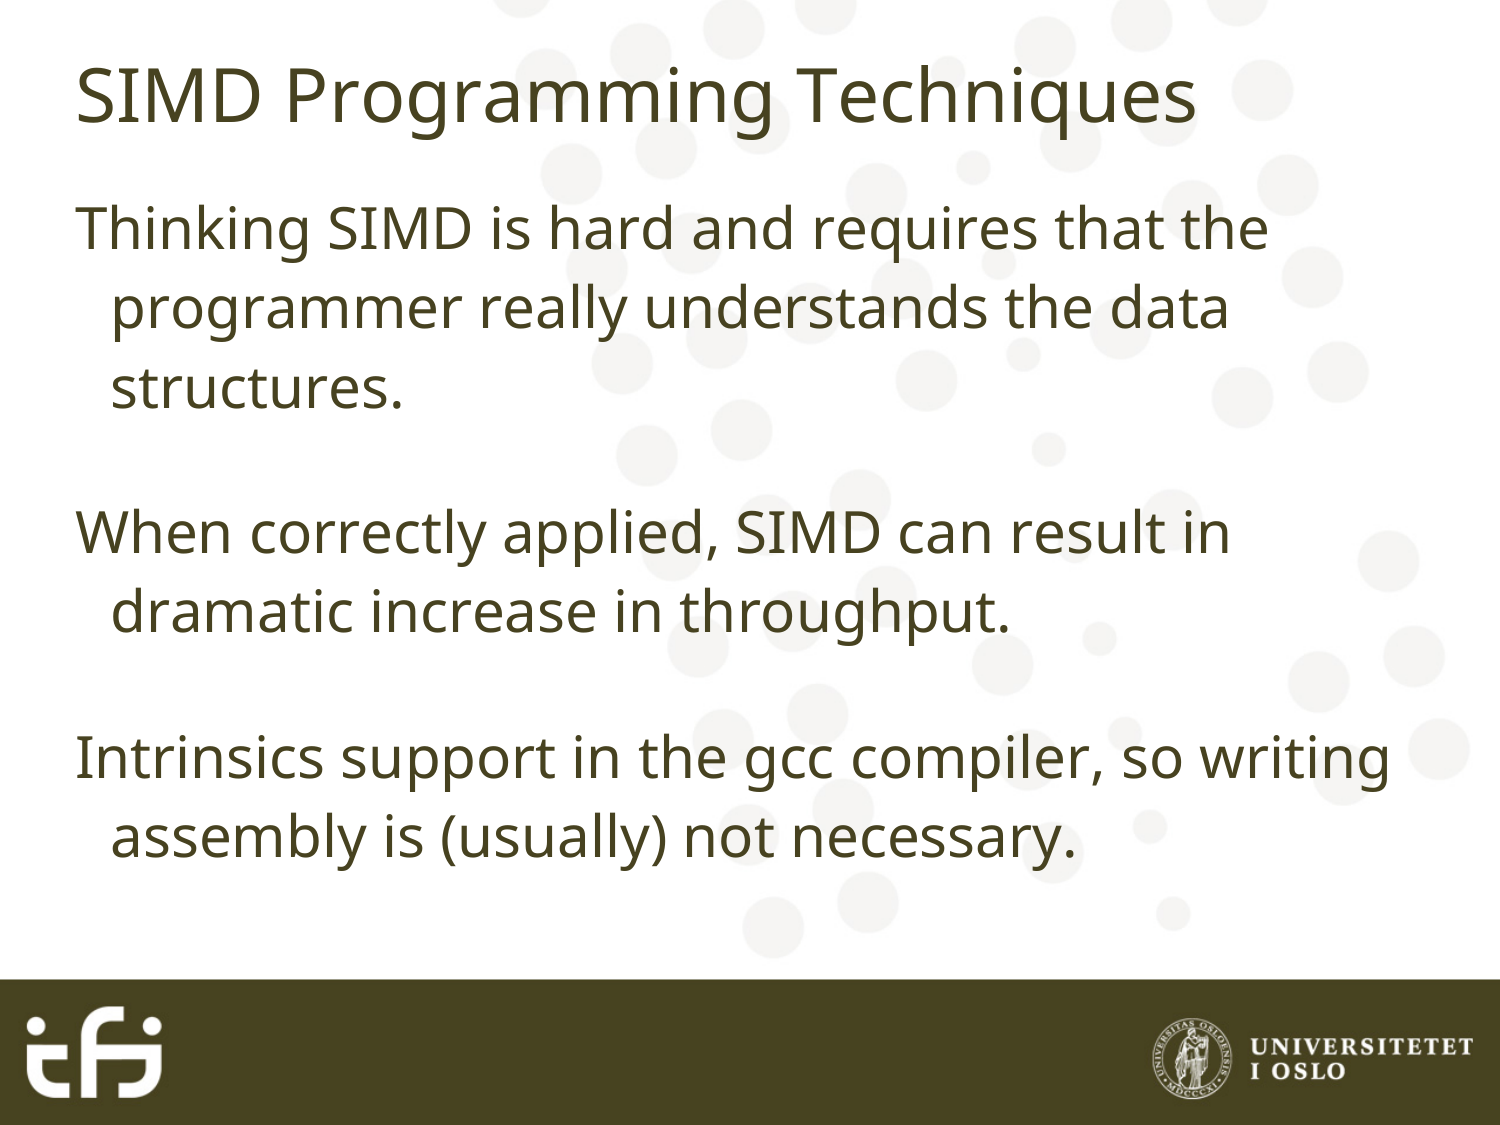

# SIMD Programming Techniques
Thinking SIMD is hard and requires that the programmer really understands the data structures.
When correctly applied, SIMD can result in dramatic increase in throughput.
Intrinsics support in the gcc compiler, so writing assembly is (usually) not necessary.